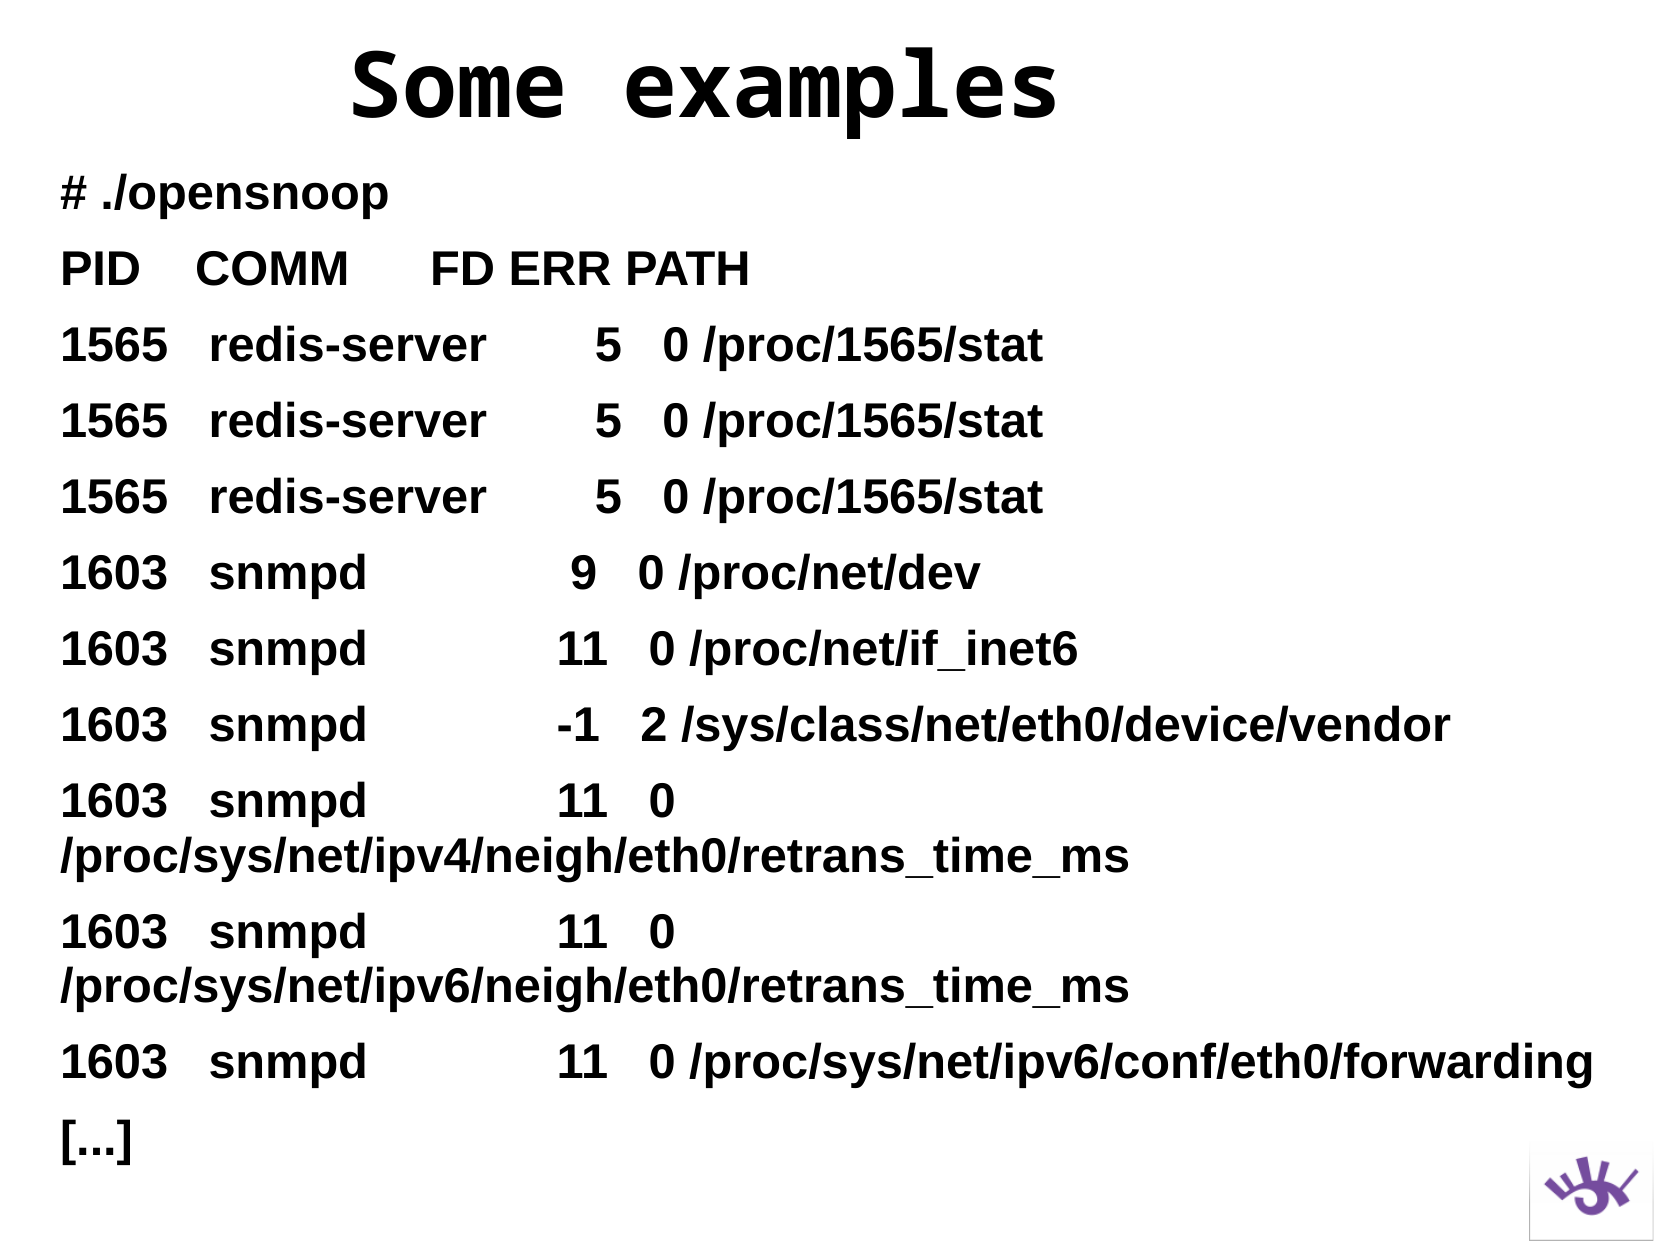

# Some examples
# ./opensnoop
PID COMM FD ERR PATH
1565 redis-server 5 0 /proc/1565/stat
1565 redis-server 5 0 /proc/1565/stat
1565 redis-server 5 0 /proc/1565/stat
1603 snmpd 9 0 /proc/net/dev
1603 snmpd 11 0 /proc/net/if_inet6
1603 snmpd -1 2 /sys/class/net/eth0/device/vendor
1603 snmpd 11 0 /proc/sys/net/ipv4/neigh/eth0/retrans_time_ms
1603 snmpd 11 0 /proc/sys/net/ipv6/neigh/eth0/retrans_time_ms
1603 snmpd 11 0 /proc/sys/net/ipv6/conf/eth0/forwarding
[...]